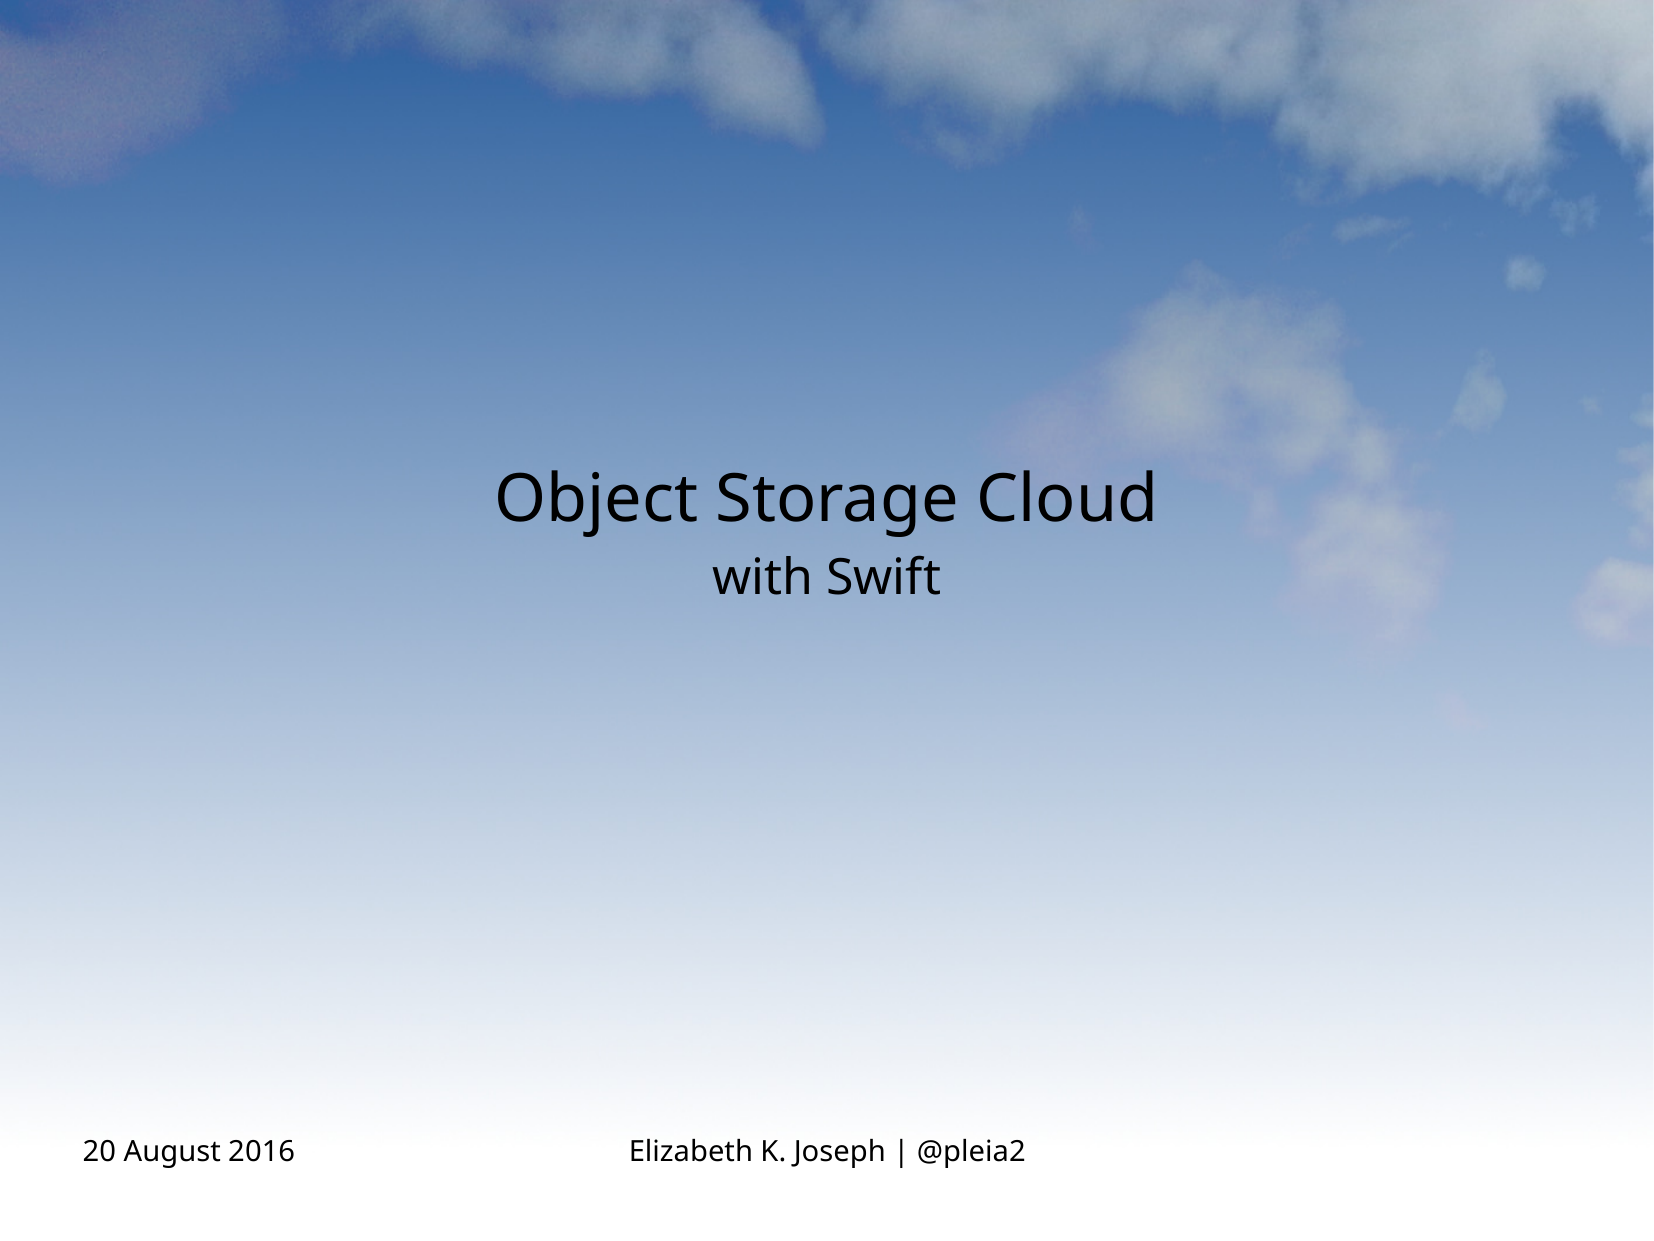

# Object Storage Cloud
with Swift
20 August 2016
Elizabeth K. Joseph | @pleia2